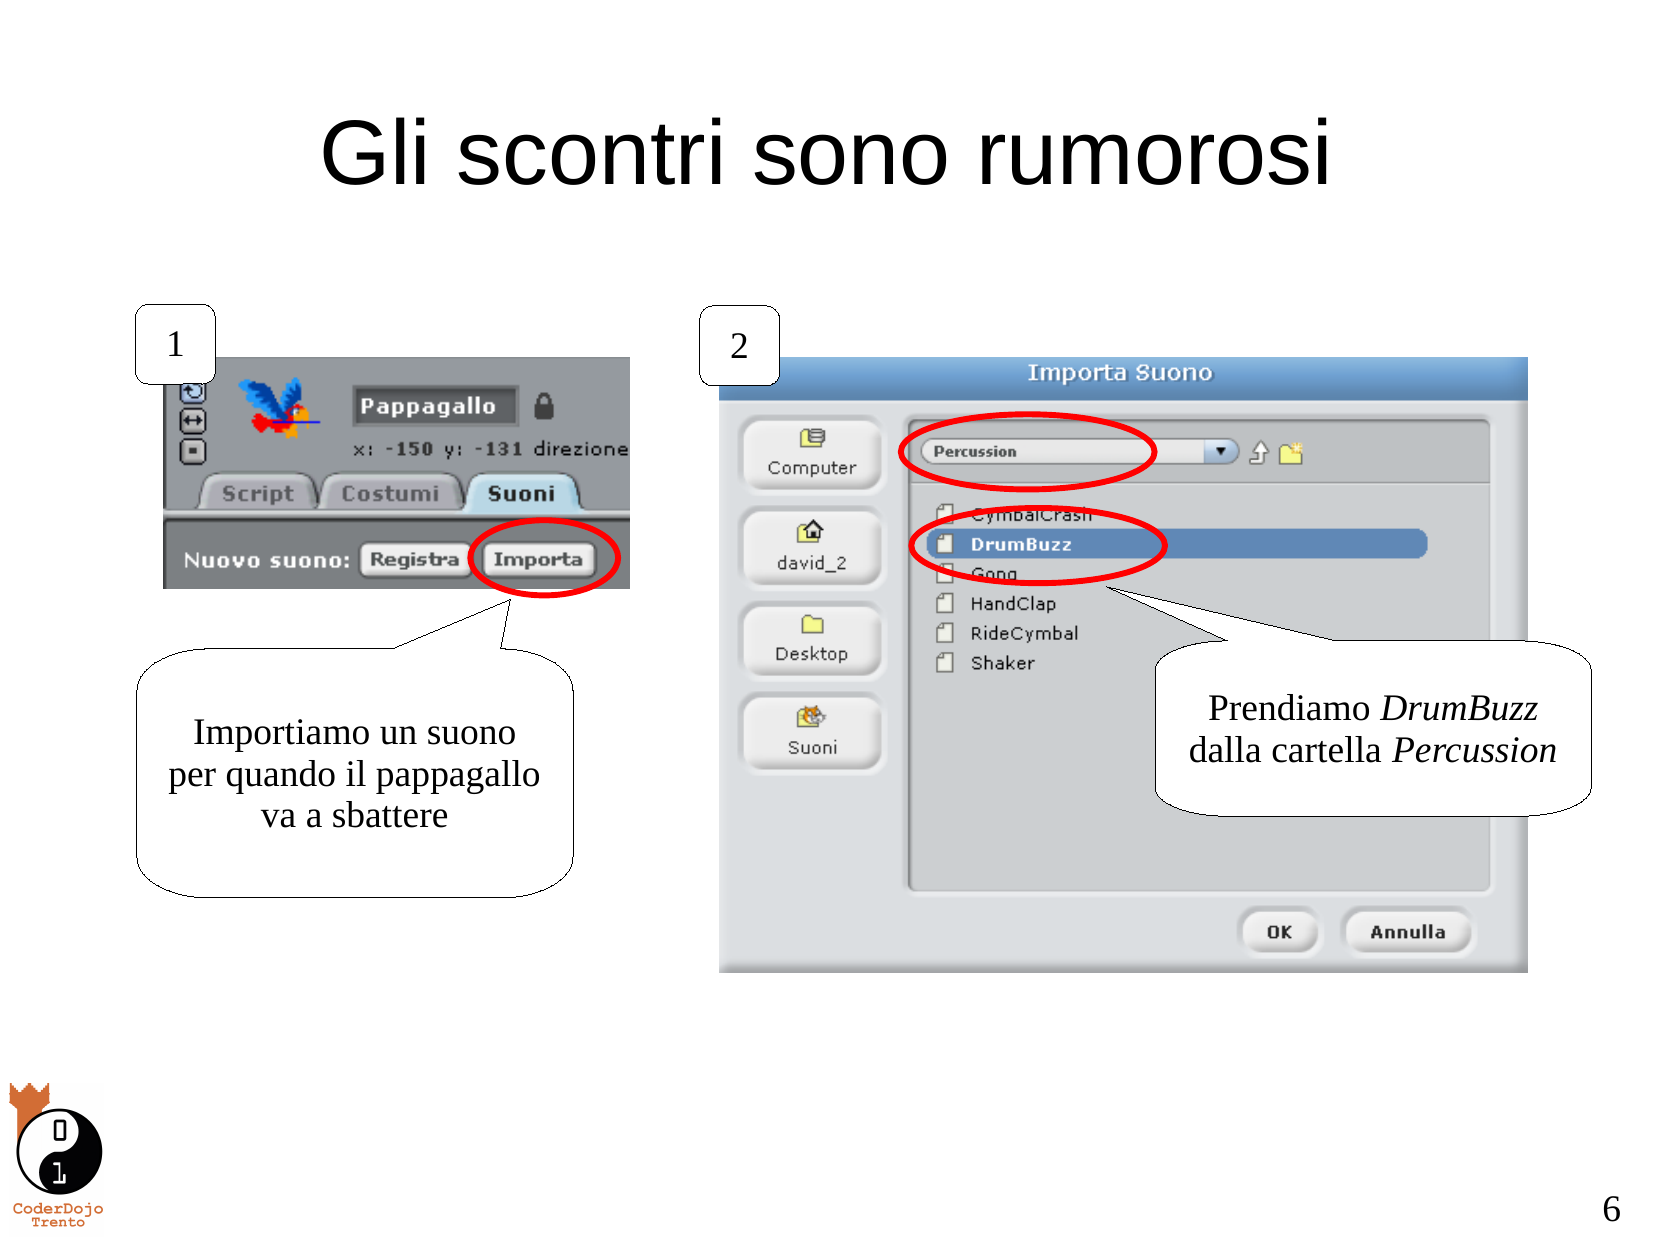

# Gli scontri sono rumorosi
1
Importiamo un suono per quando il pappagallo va a sbattere
2
Prendiamo DrumBuzz dalla cartella Percussion
6